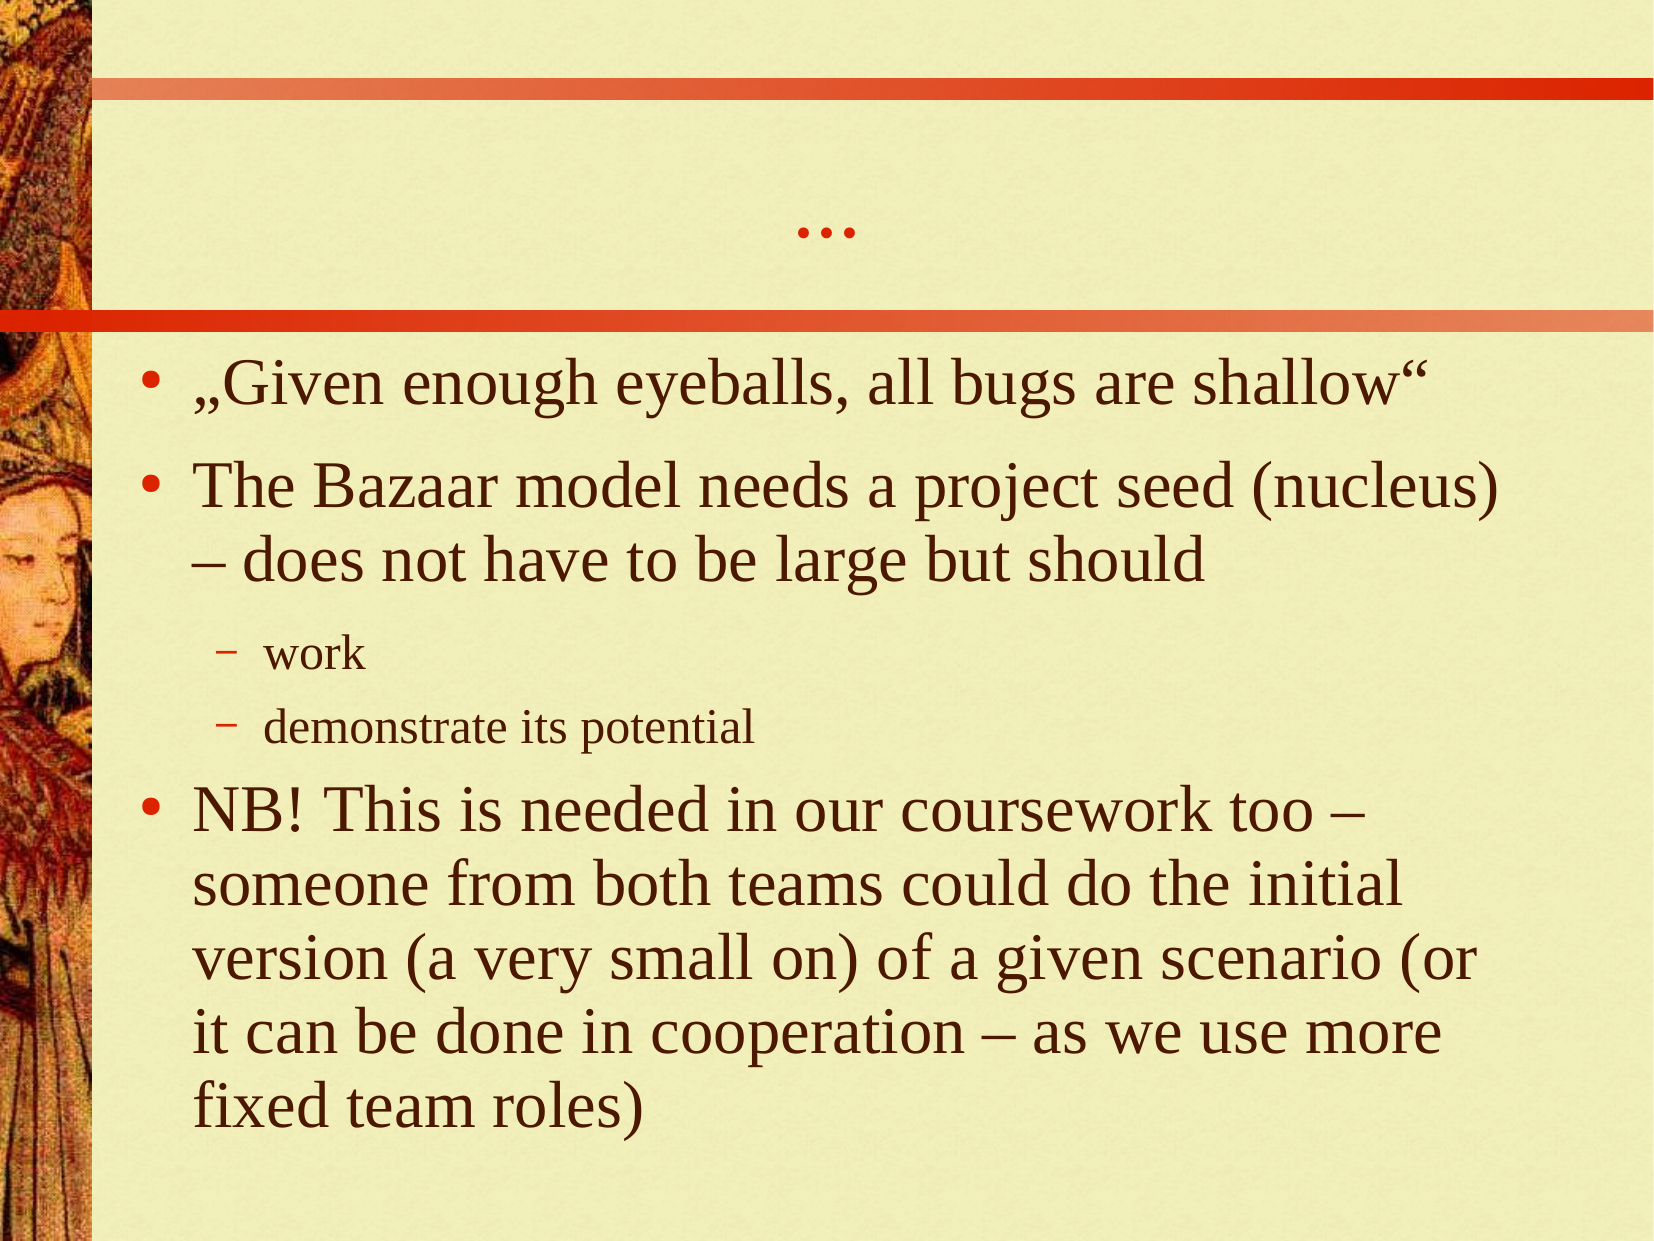

# ...
„Given enough eyeballs, all bugs are shallow“
The Bazaar model needs a project seed (nucleus) – does not have to be large but should
work
demonstrate its potential
NB! This is needed in our coursework too – someone from both teams could do the initial version (a very small on) of a given scenario (or it can be done in cooperation – as we use more fixed team roles)